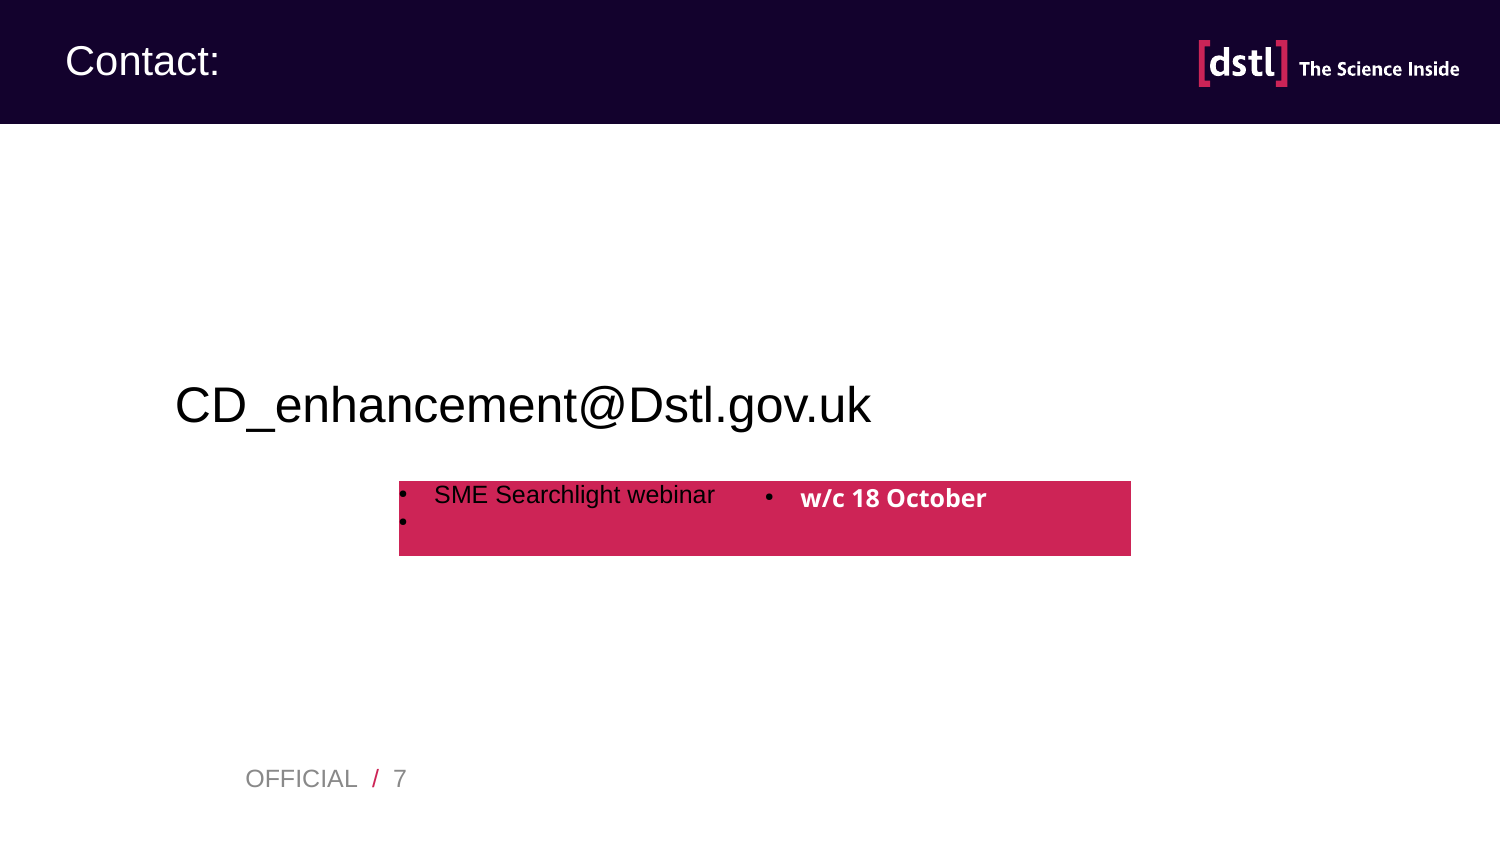

Contact:
# CD_enhancement@Dstl.gov.uk
| SME Searchlight webinar | w/c 18 October |
| --- | --- |
OFFICIAL /